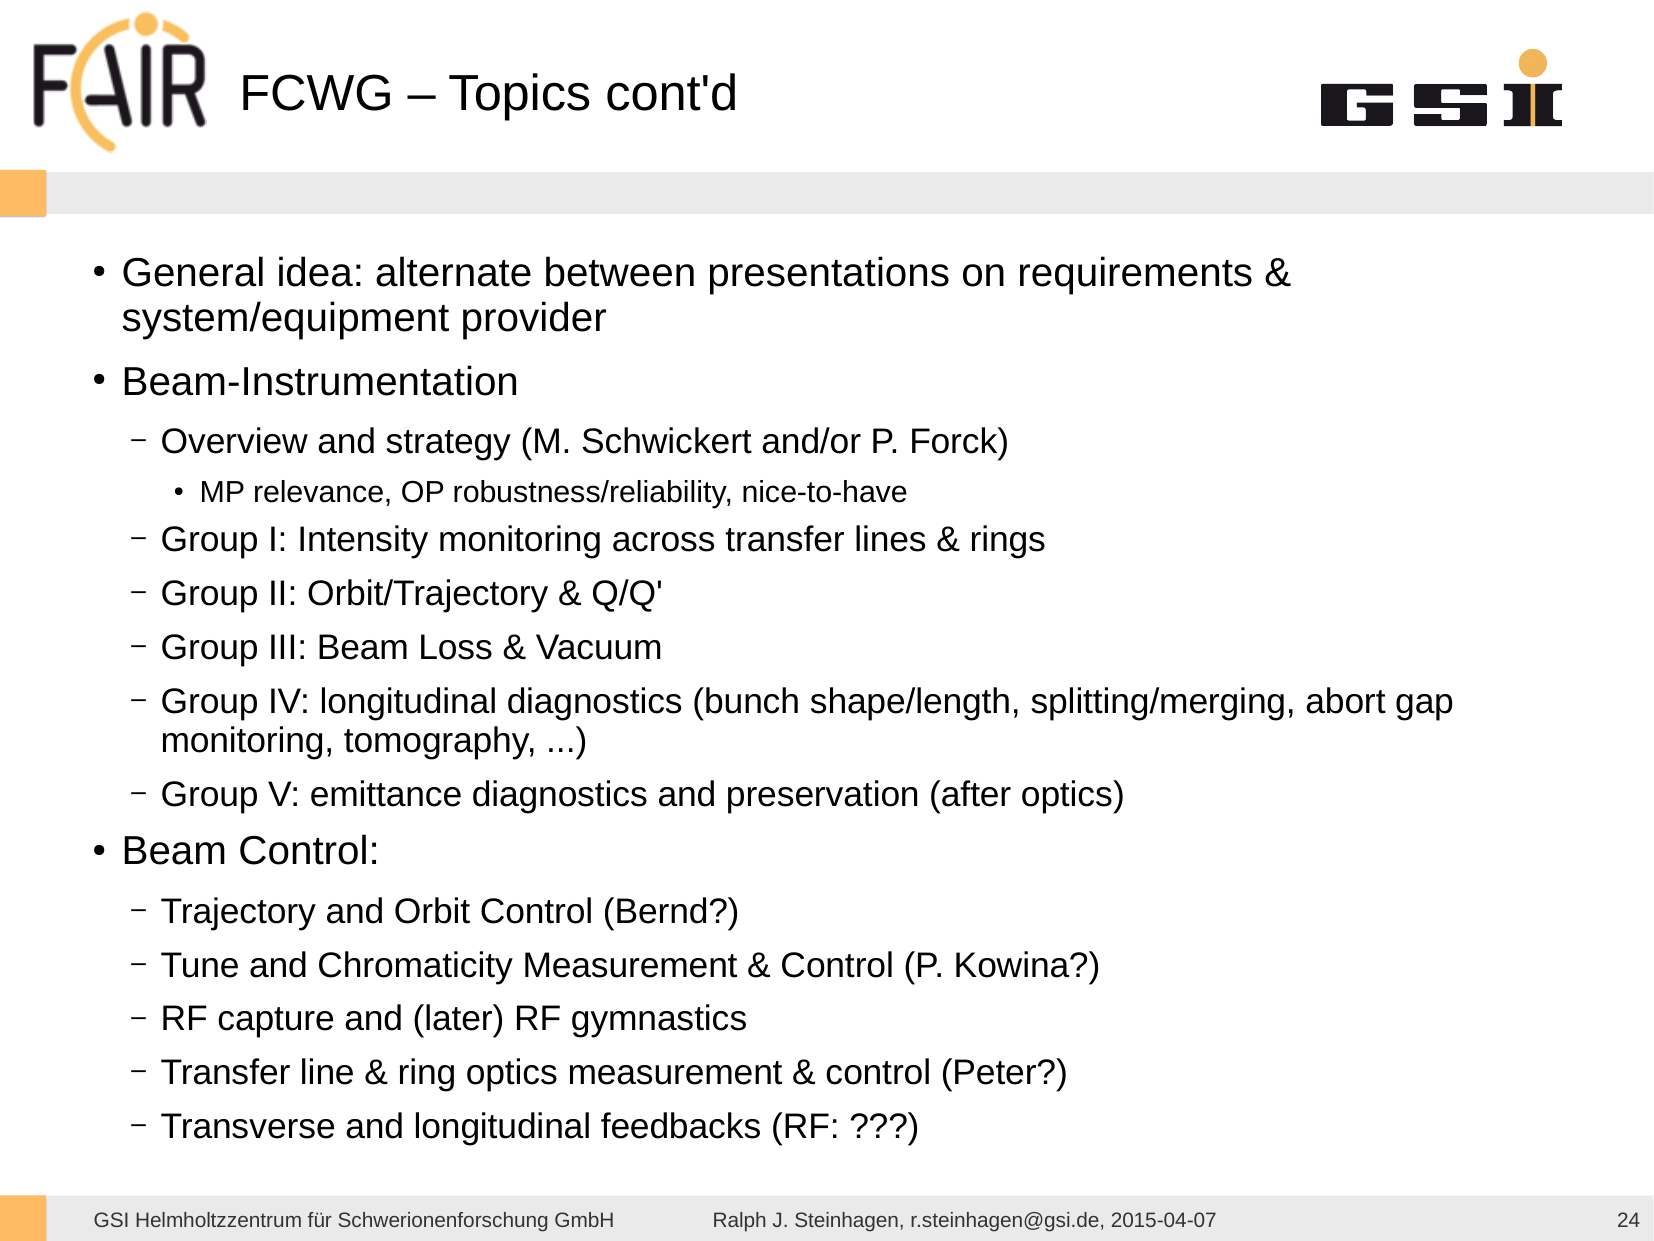

# FCWG – Topics cont'd
General idea: alternate between presentations on requirements & system/equipment provider
Beam-Instrumentation
Overview and strategy (M. Schwickert and/or P. Forck)
MP relevance, OP robustness/reliability, nice-to-have
Group I: Intensity monitoring across transfer lines & rings
Group II: Orbit/Trajectory & Q/Q'
Group III: Beam Loss & Vacuum
Group IV: longitudinal diagnostics (bunch shape/length, splitting/merging, abort gap monitoring, tomography, ...)
Group V: emittance diagnostics and preservation (after optics)
Beam Control:
Trajectory and Orbit Control (Bernd?)
Tune and Chromaticity Measurement & Control (P. Kowina?)
RF capture and (later) RF gymnastics
Transfer line & ring optics measurement & control (Peter?)
Transverse and longitudinal feedbacks (RF: ???)